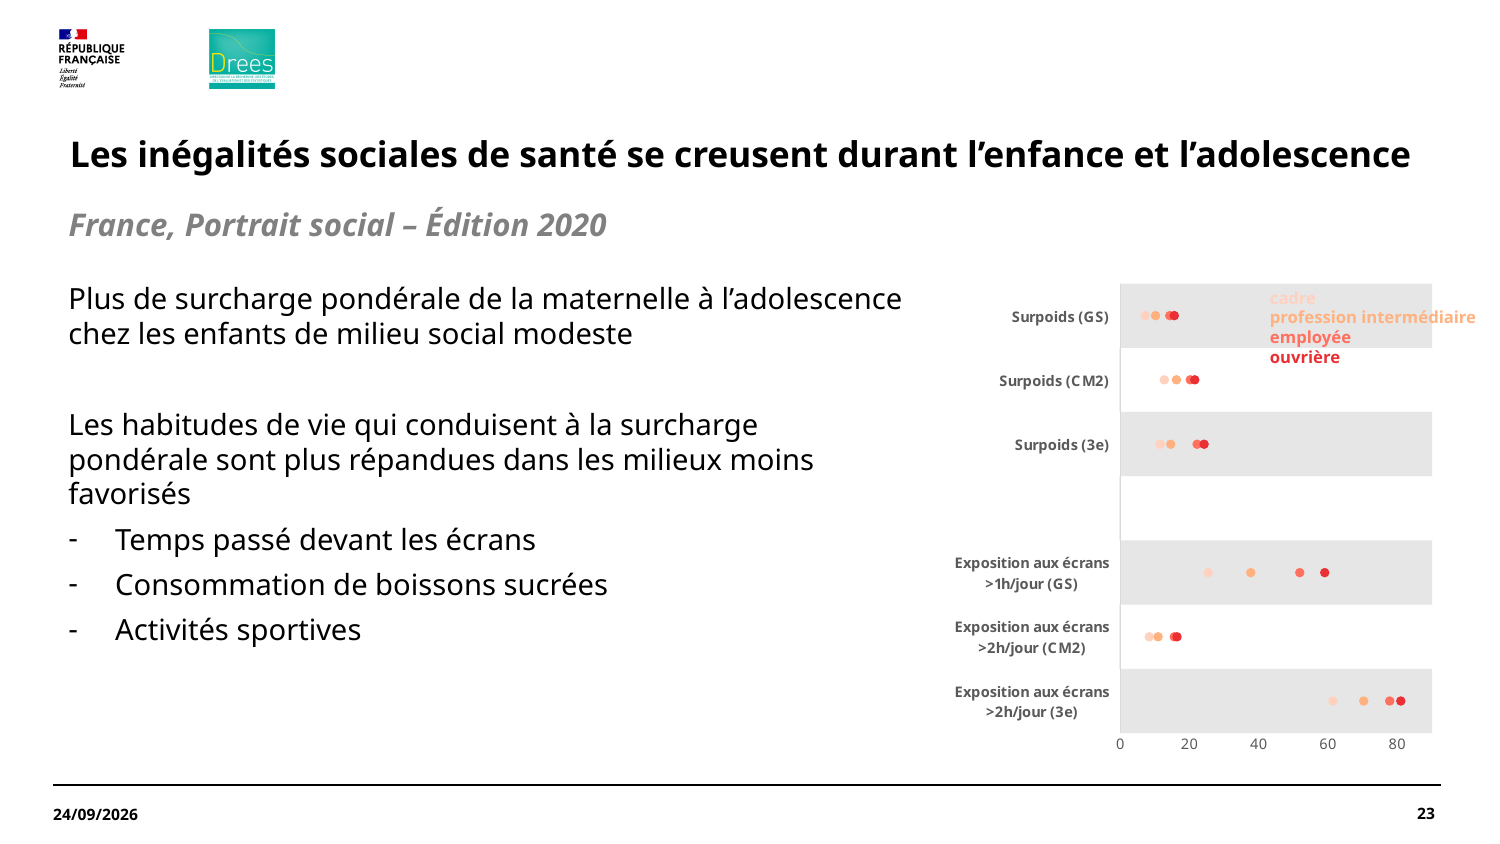

Les inégalités sociales de santé se creusent durant l’enfance et l’adolescence
# France, Portrait social – Édition 2020
Plus de surcharge pondérale de la maternelle à l’adolescence chez les enfants de milieu social modeste
Les habitudes de vie qui conduisent à la surcharge pondérale sont plus répandues dans les milieux moins favorisés
Temps passé devant les écrans
Consommation de boissons sucrées
Activités sportives
cadre
profession intermédiaire
employée
ouvrière
23